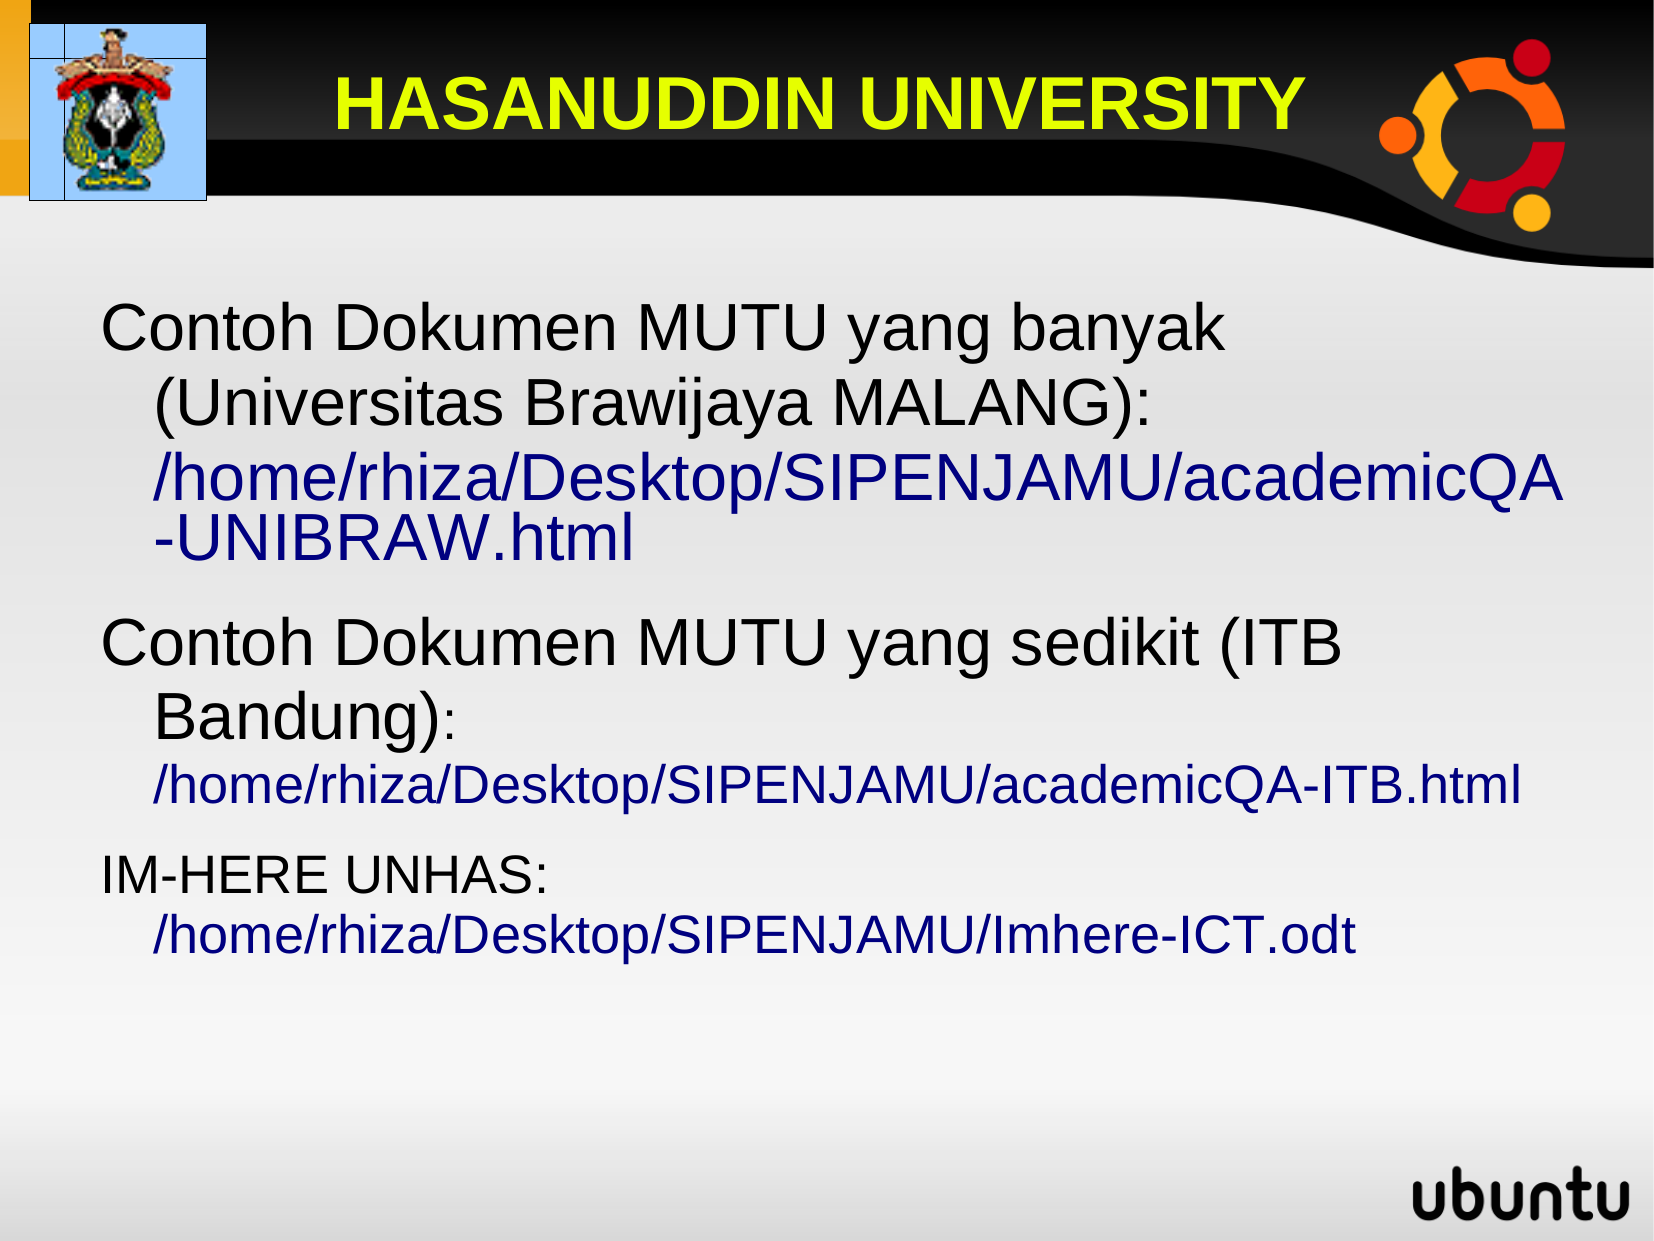

# HASANUDDIN UNIVERSITY
Contoh Dokumen MUTU yang banyak (Universitas Brawijaya MALANG):/home/rhiza/Desktop/SIPENJAMU/academicQA-UNIBRAW.html
Contoh Dokumen MUTU yang sedikit (ITB Bandung):/home/rhiza/Desktop/SIPENJAMU/academicQA-ITB.html
IM-HERE UNHAS:/home/rhiza/Desktop/SIPENJAMU/Imhere-ICT.odt